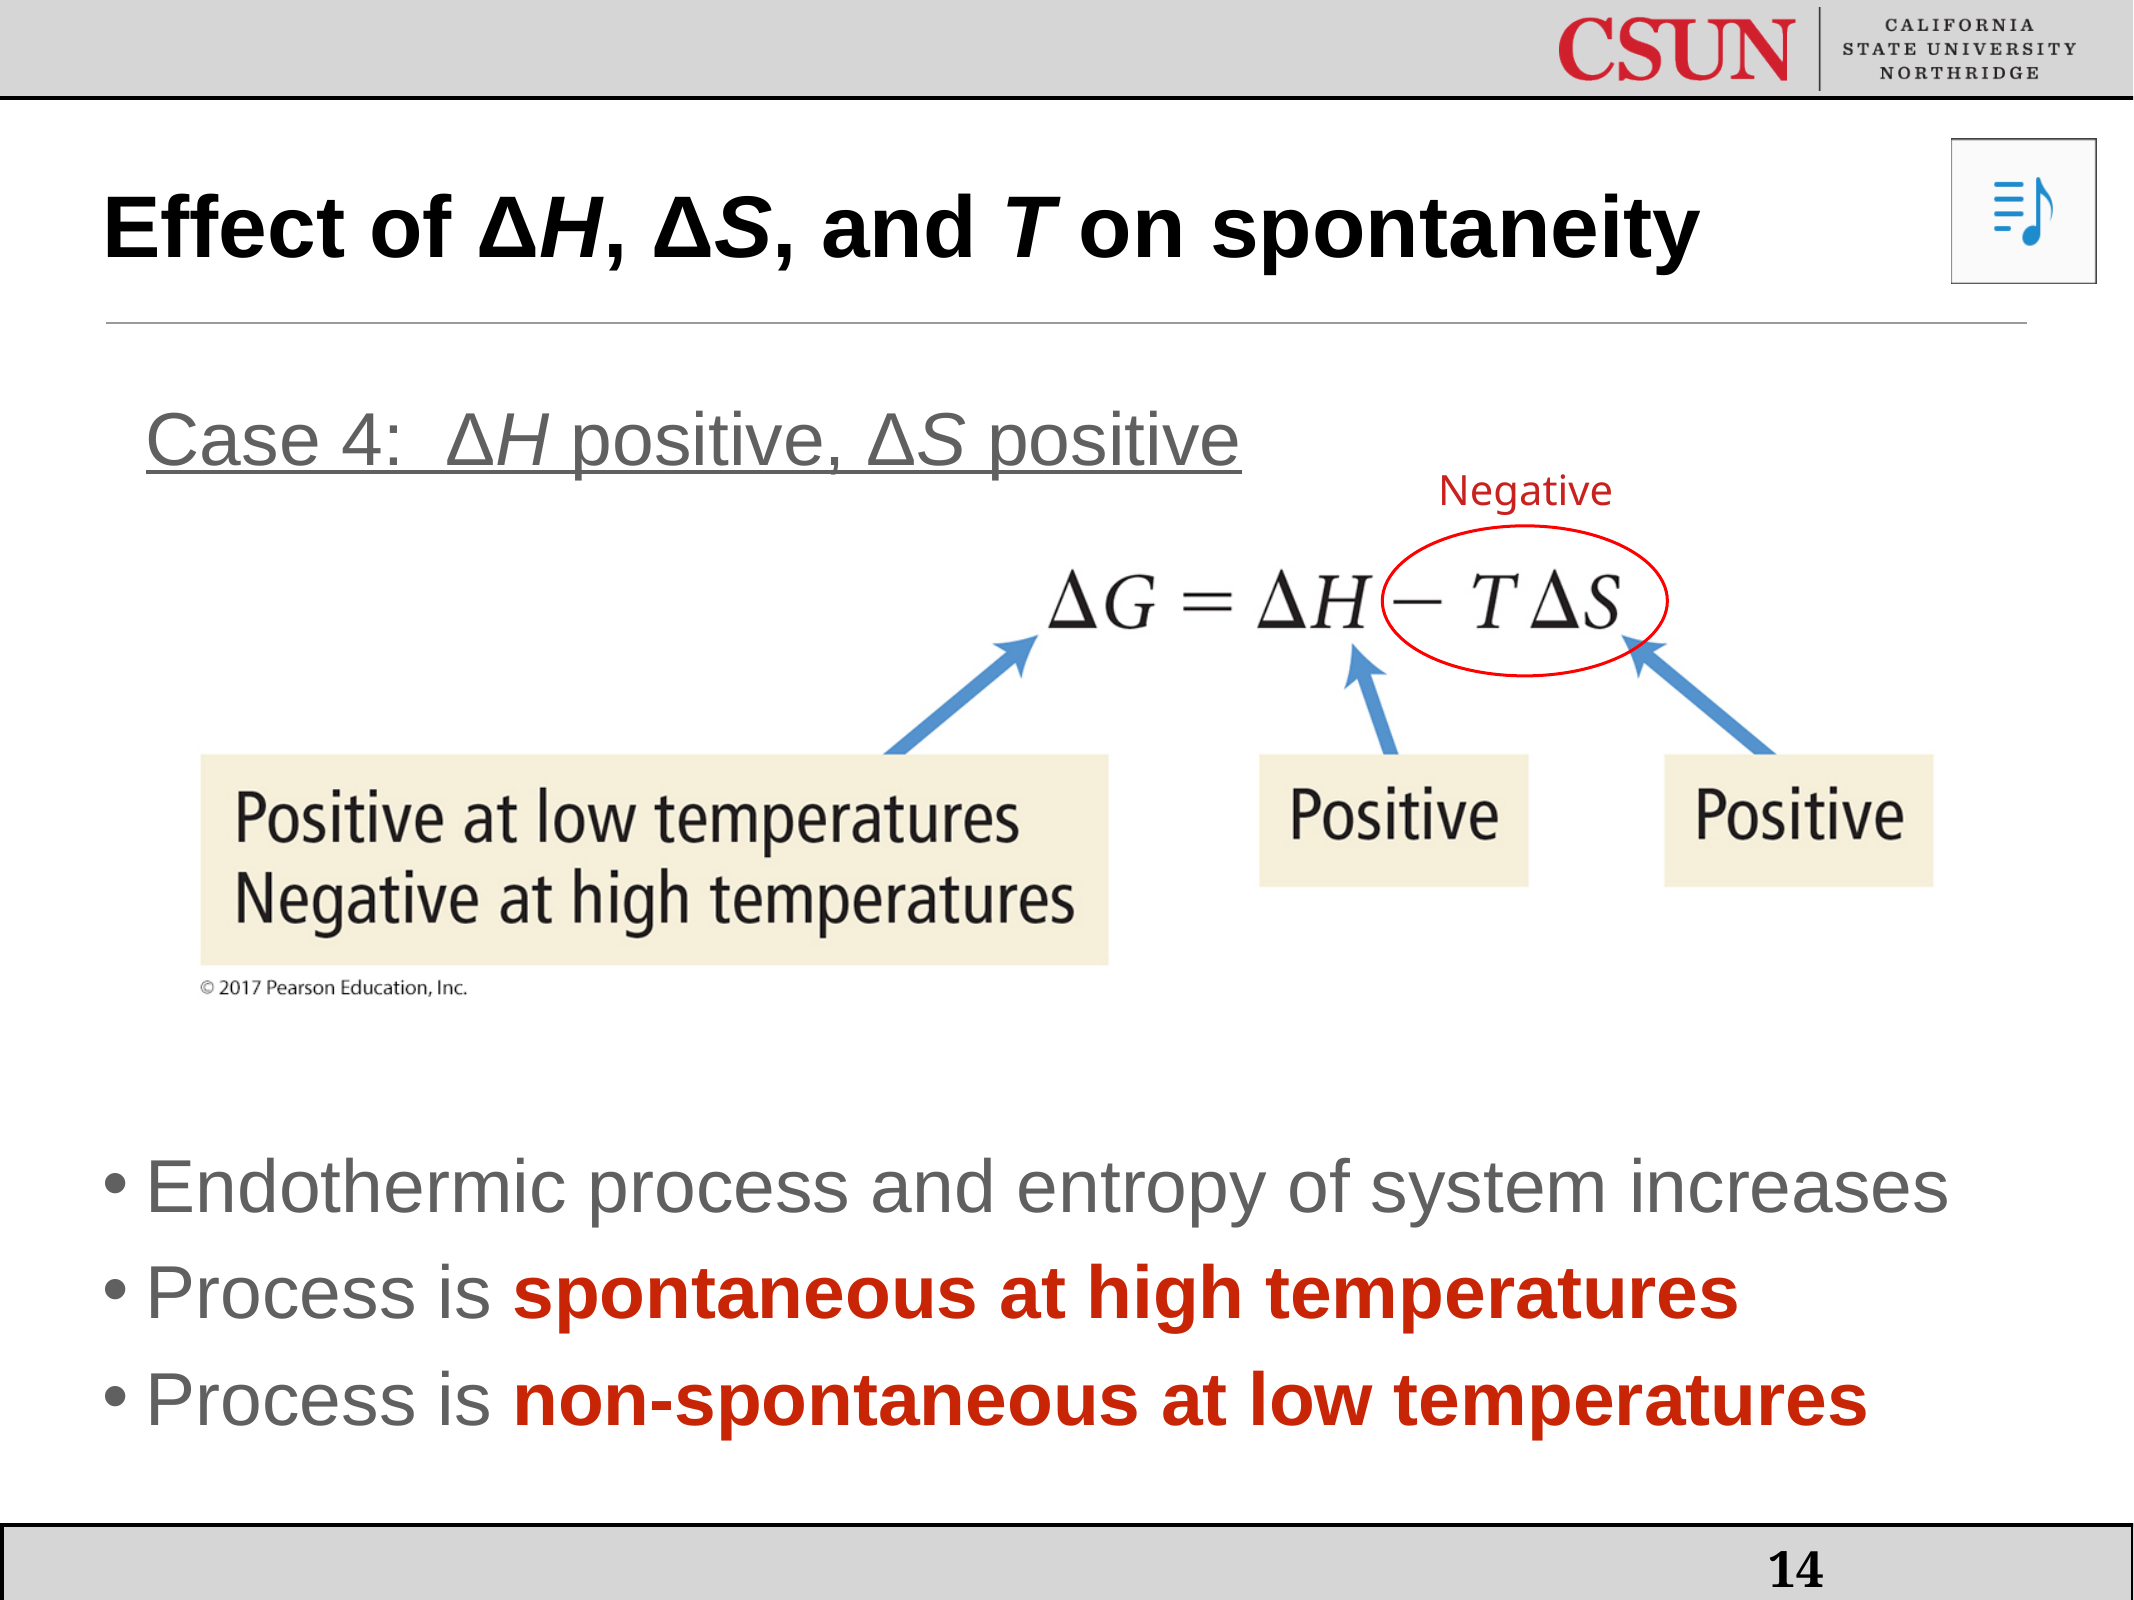

# Effect of ΔH, ΔS, and T on spontaneity
Case 4: ΔH positive, ΔS positive
Endothermic process and entropy of system increases
Process is spontaneous at high temperatures
Process is non-spontaneous at low temperatures
Negative
14